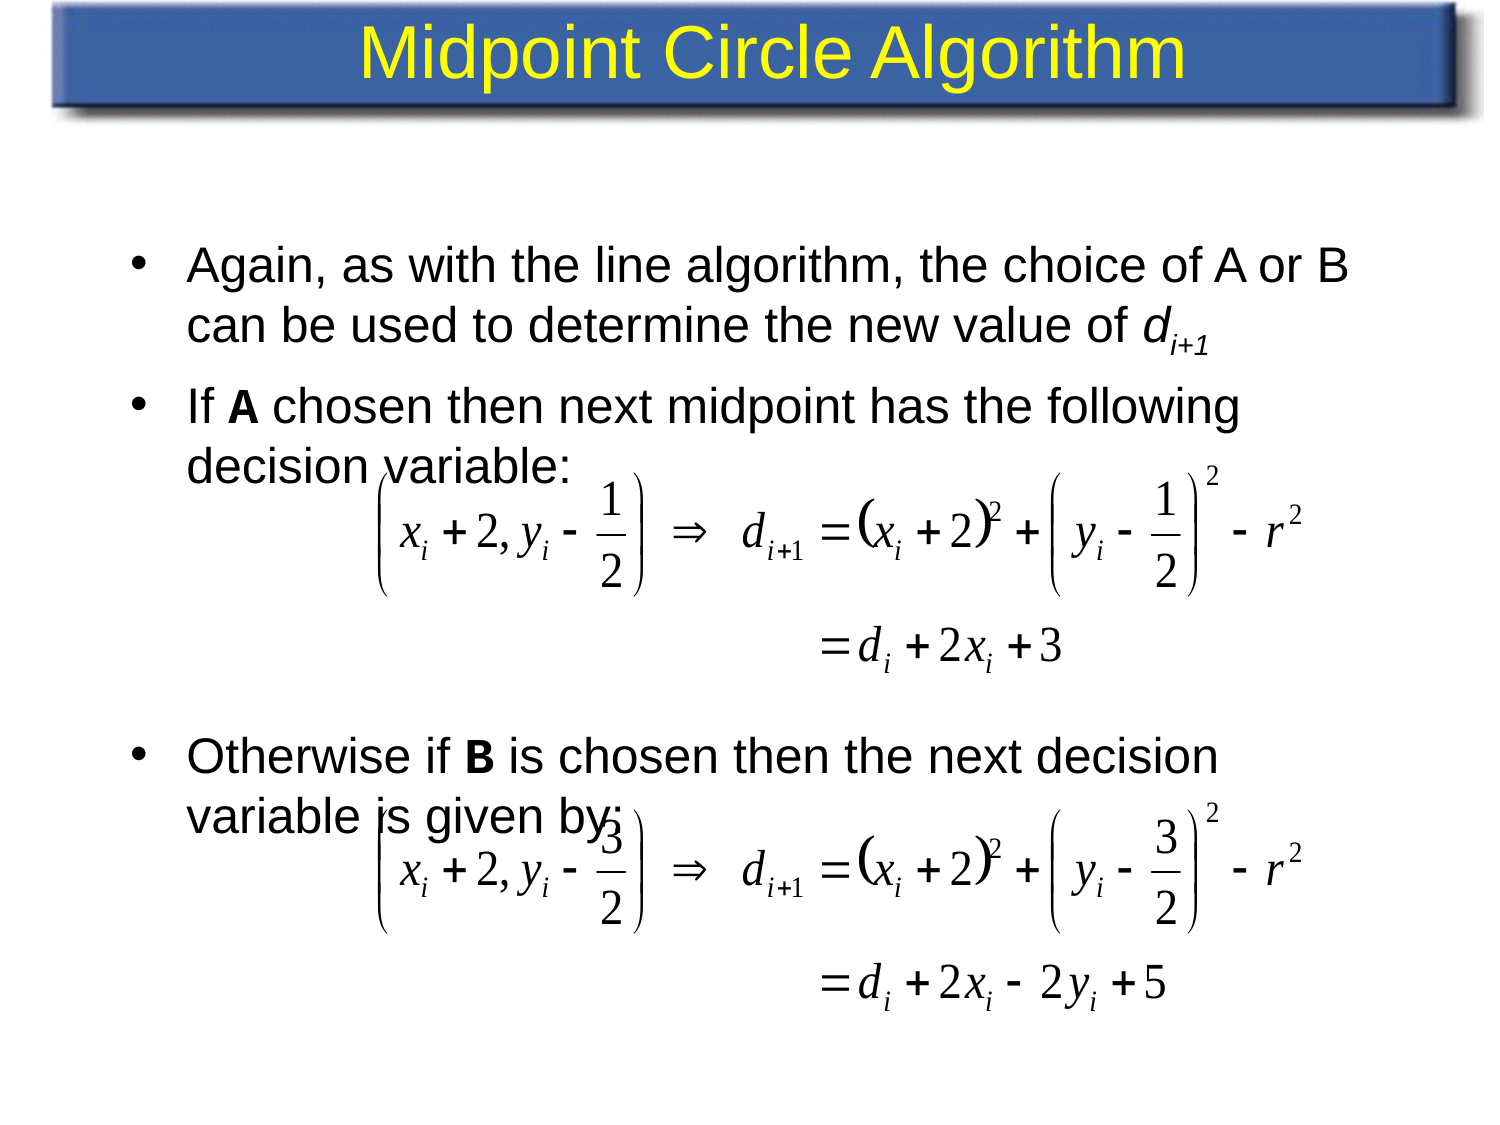

# Midpoint Circle Algorithm
Again, as with the line algorithm, the choice of A or B can be used to determine the new value of di+1
If A chosen then next midpoint has the following decision variable:
Otherwise if B is chosen then the next decision variable is given by: